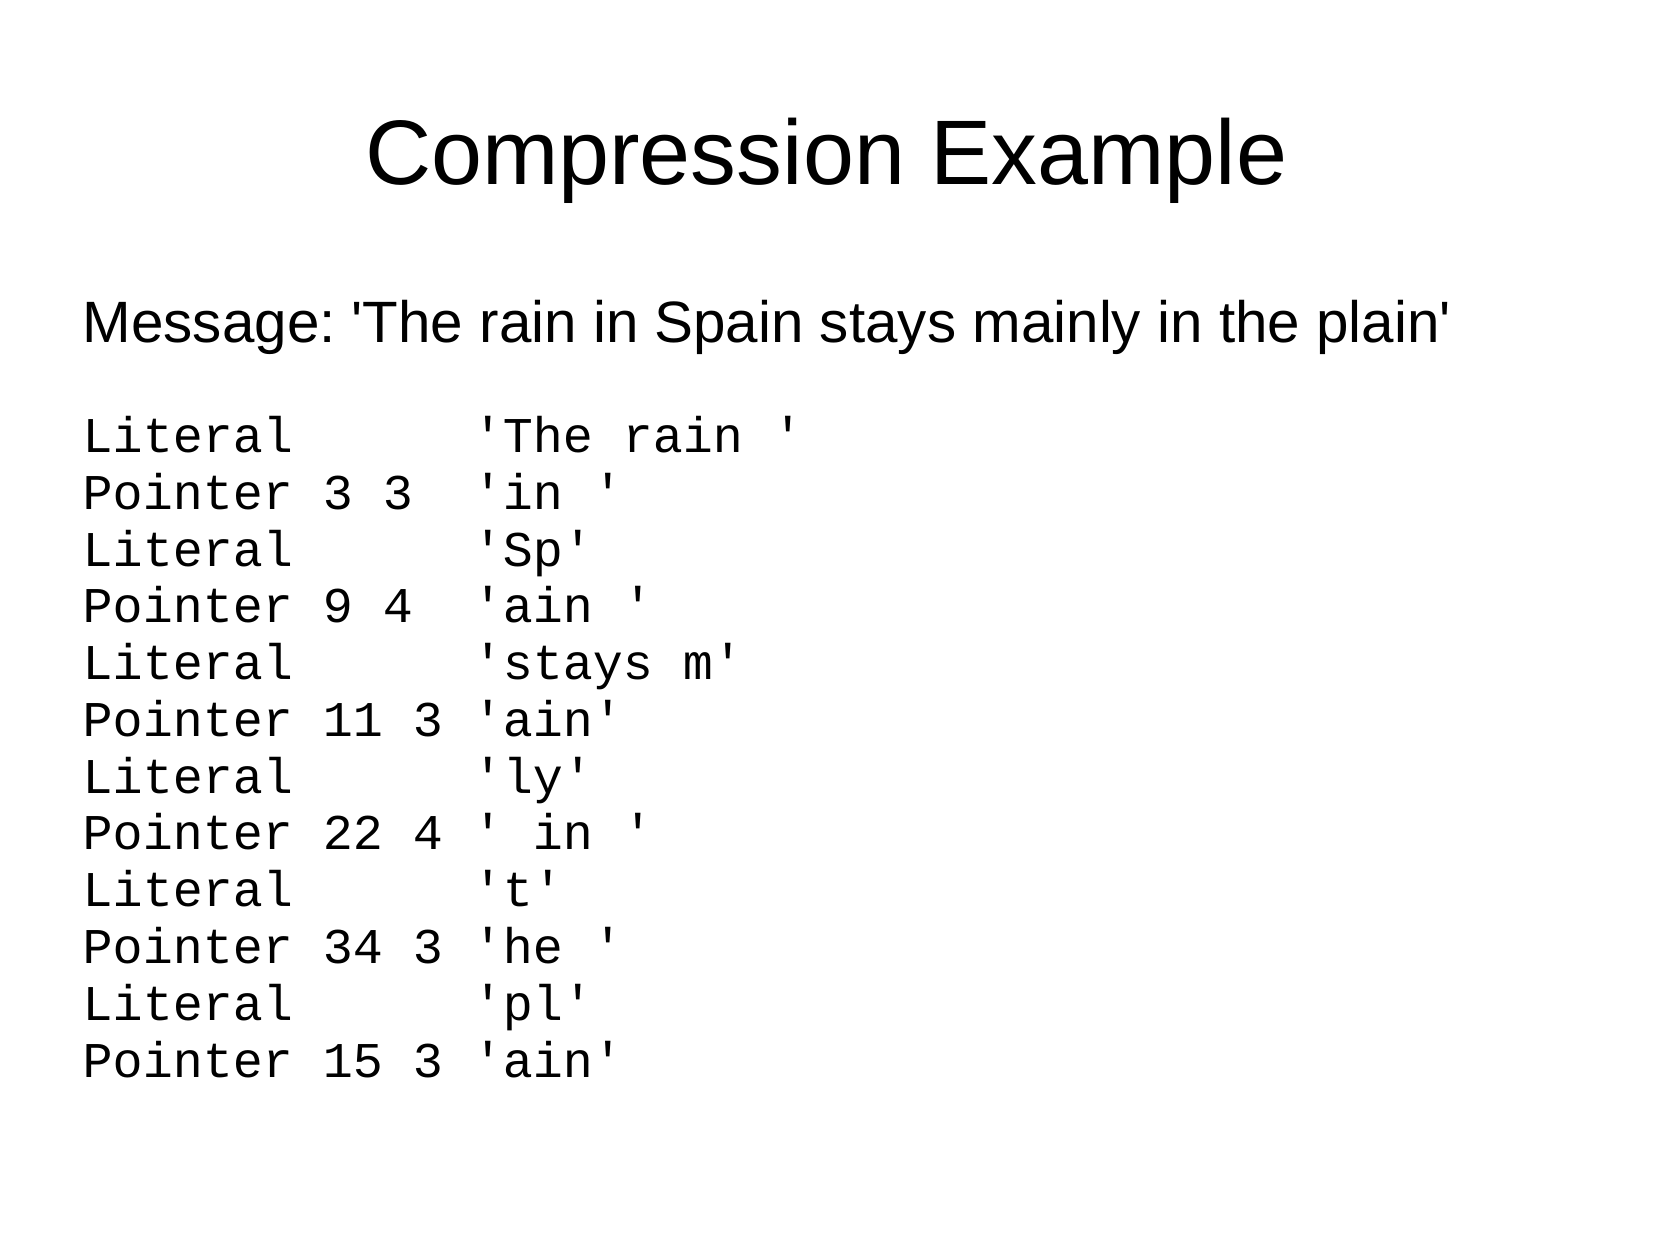

# Compression Example
Message: 'The rain in Spain stays mainly in the plain'
Literal 'The rain '
Pointer 3 3 'in '
Literal 'Sp'
Pointer 9 4 'ain '
Literal 'stays m'
Pointer 11 3 'ain'
Literal 'ly'
Pointer 22 4 ' in '
Literal 't'
Pointer 34 3 'he '
Literal 'pl'
Pointer 15 3 'ain'